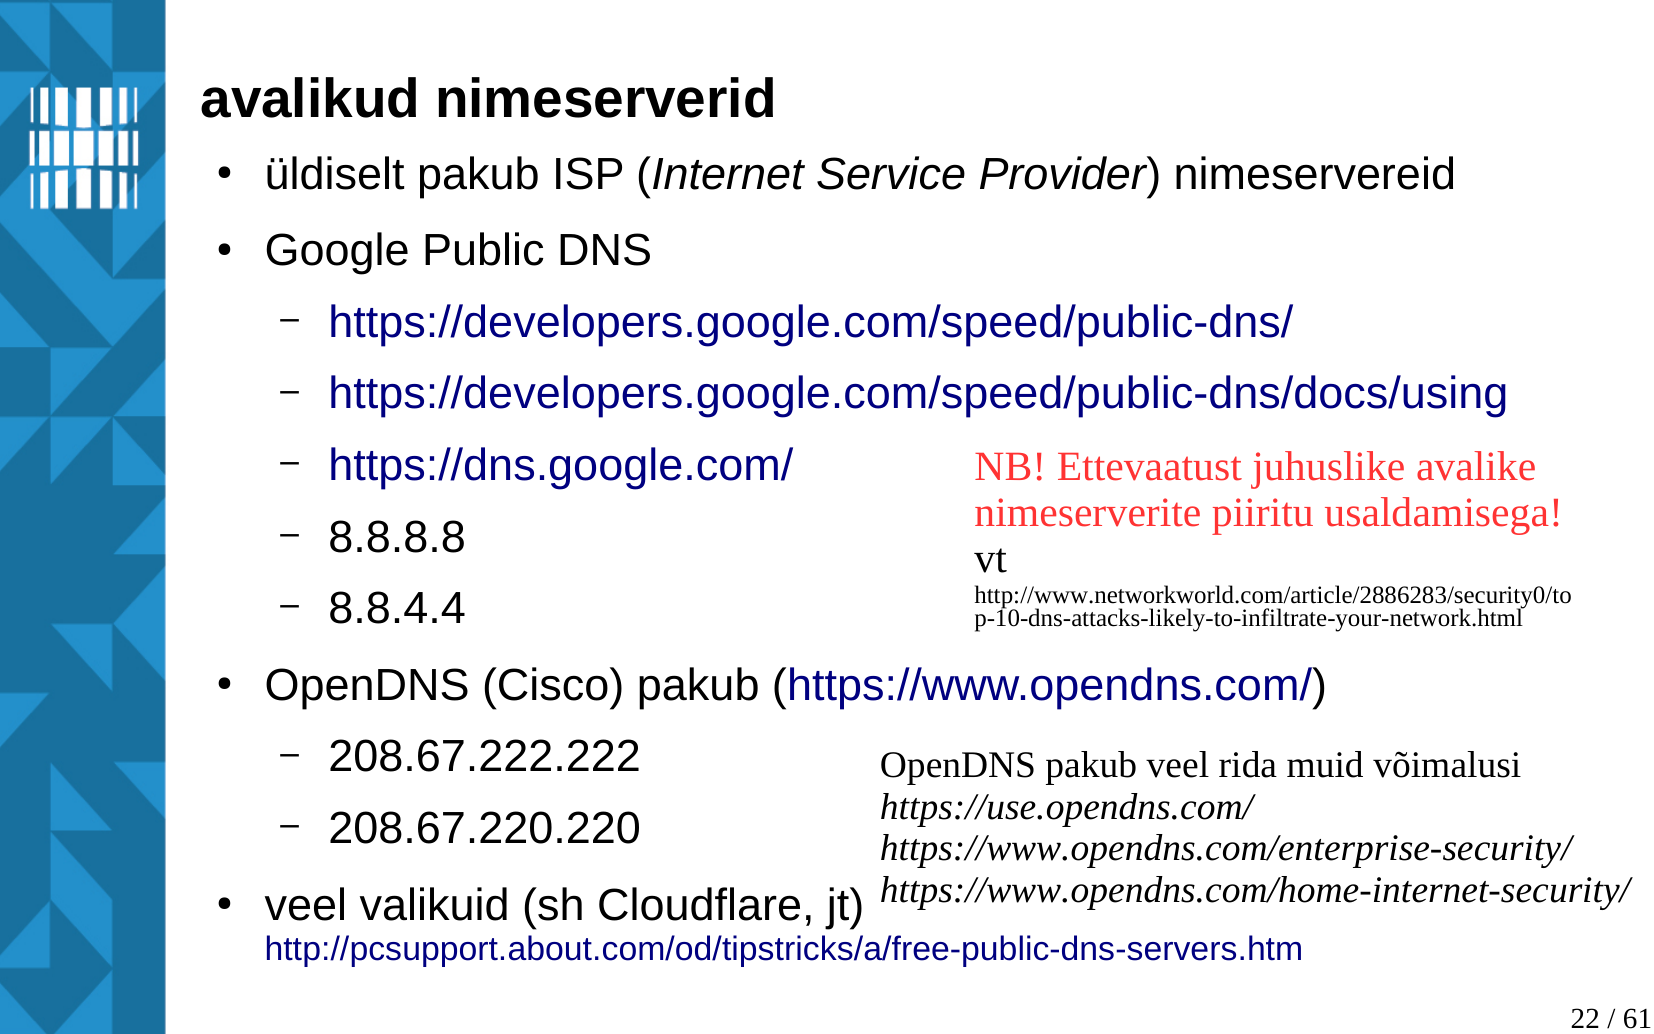

# avalikud nimeserverid
üldiselt pakub ISP (Internet Service Provider) nimeservereid
Google Public DNS
https://developers.google.com/speed/public-dns/
https://developers.google.com/speed/public-dns/docs/using
https://dns.google.com/
8.8.8.8
8.8.4.4
OpenDNS (Cisco) pakub (https://www.opendns.com/)
208.67.222.222
208.67.220.220
veel valikuid (sh Cloudflare, jt)
http://pcsupport.about.com/od/tipstricks/a/free-public-dns-servers.htm
NB! Ettevaatust juhuslike avalike nimeserverite piiritu usaldamisega!
vt http://www.networkworld.com/article/2886283/security0/top-10-dns-attacks-likely-to-infiltrate-your-network.html
OpenDNS pakub veel rida muid võimalusi
https://use.opendns.com/
https://www.opendns.com/enterprise-security/
https://www.opendns.com/home-internet-security/
22